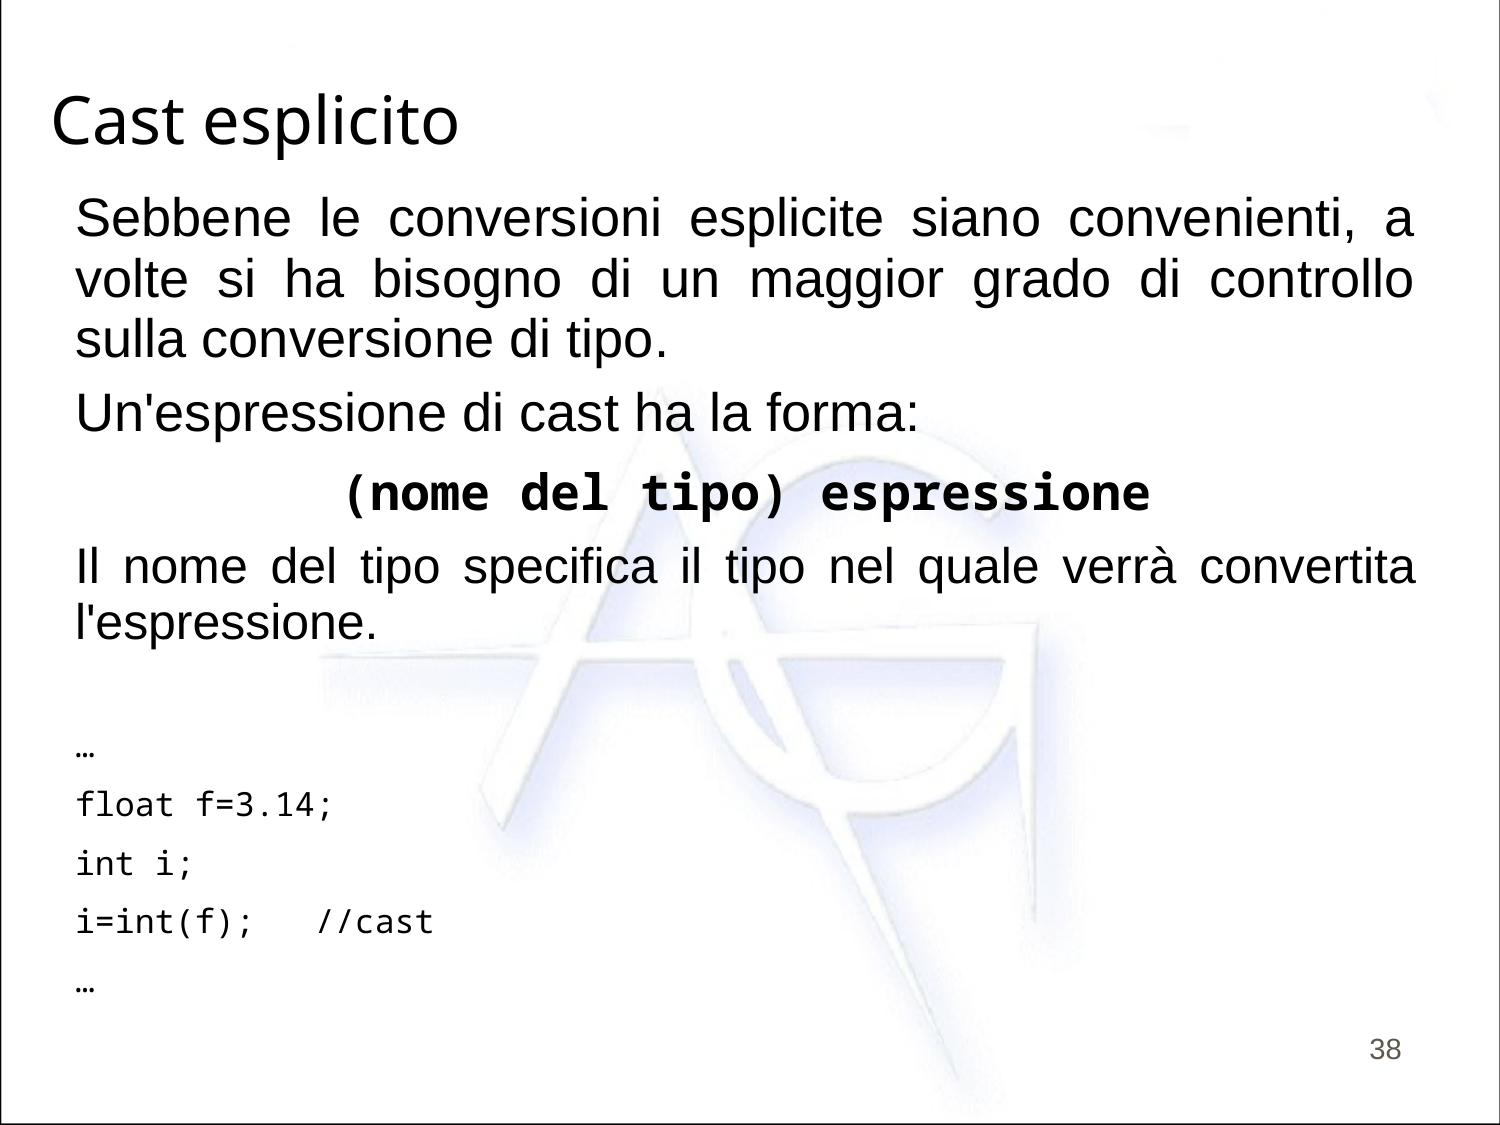

# Cast esplicito
Sebbene le conversioni esplicite siano convenienti, a volte si ha bisogno di un maggior grado di controllo sulla conversione di tipo.
Un'espressione di cast ha la forma:
(nome del tipo) espressione
Il nome del tipo specifica il tipo nel quale verrà convertita l'espressione.
…
float f=3.14;
int i;
i=int(f); //cast
…
38